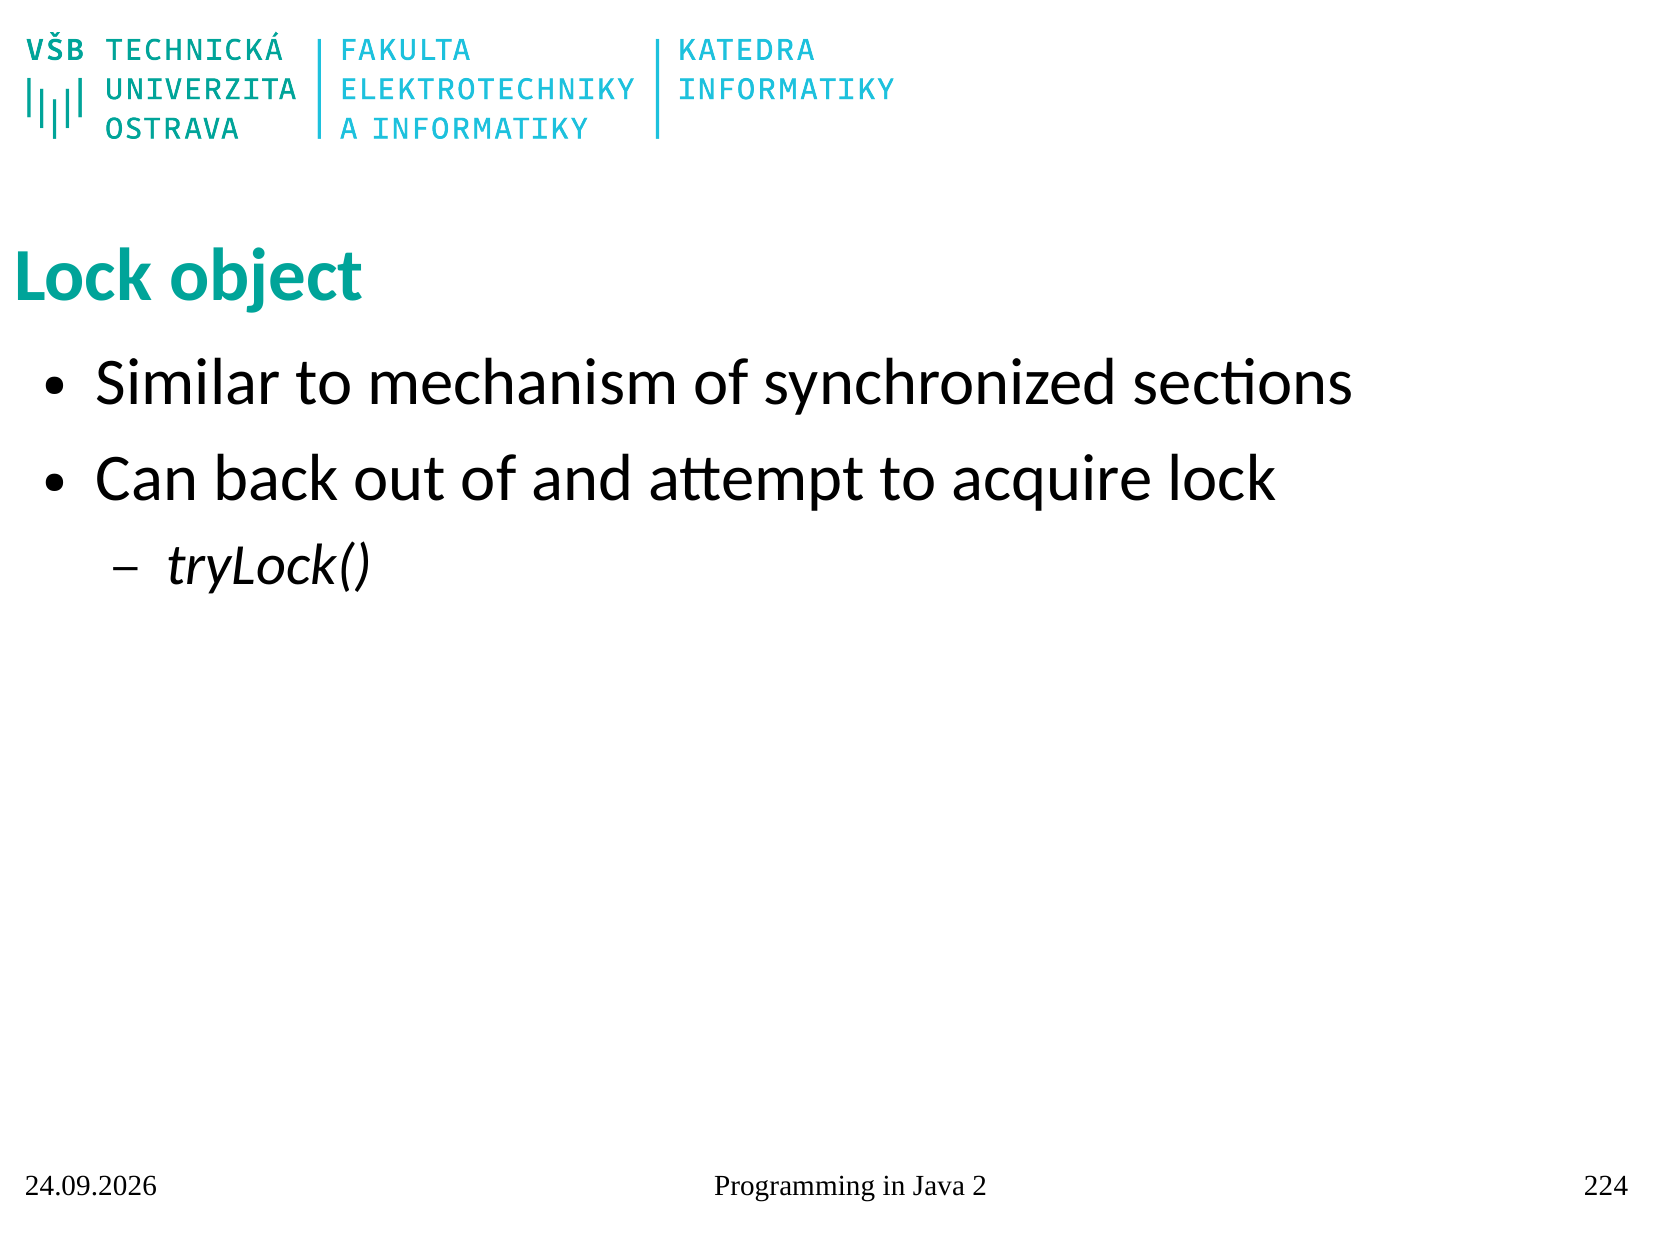

# Lock object
Similar to mechanism of synchronized sections
Can back out of and attempt to acquire lock
tryLock()
Programming in Java 2
224